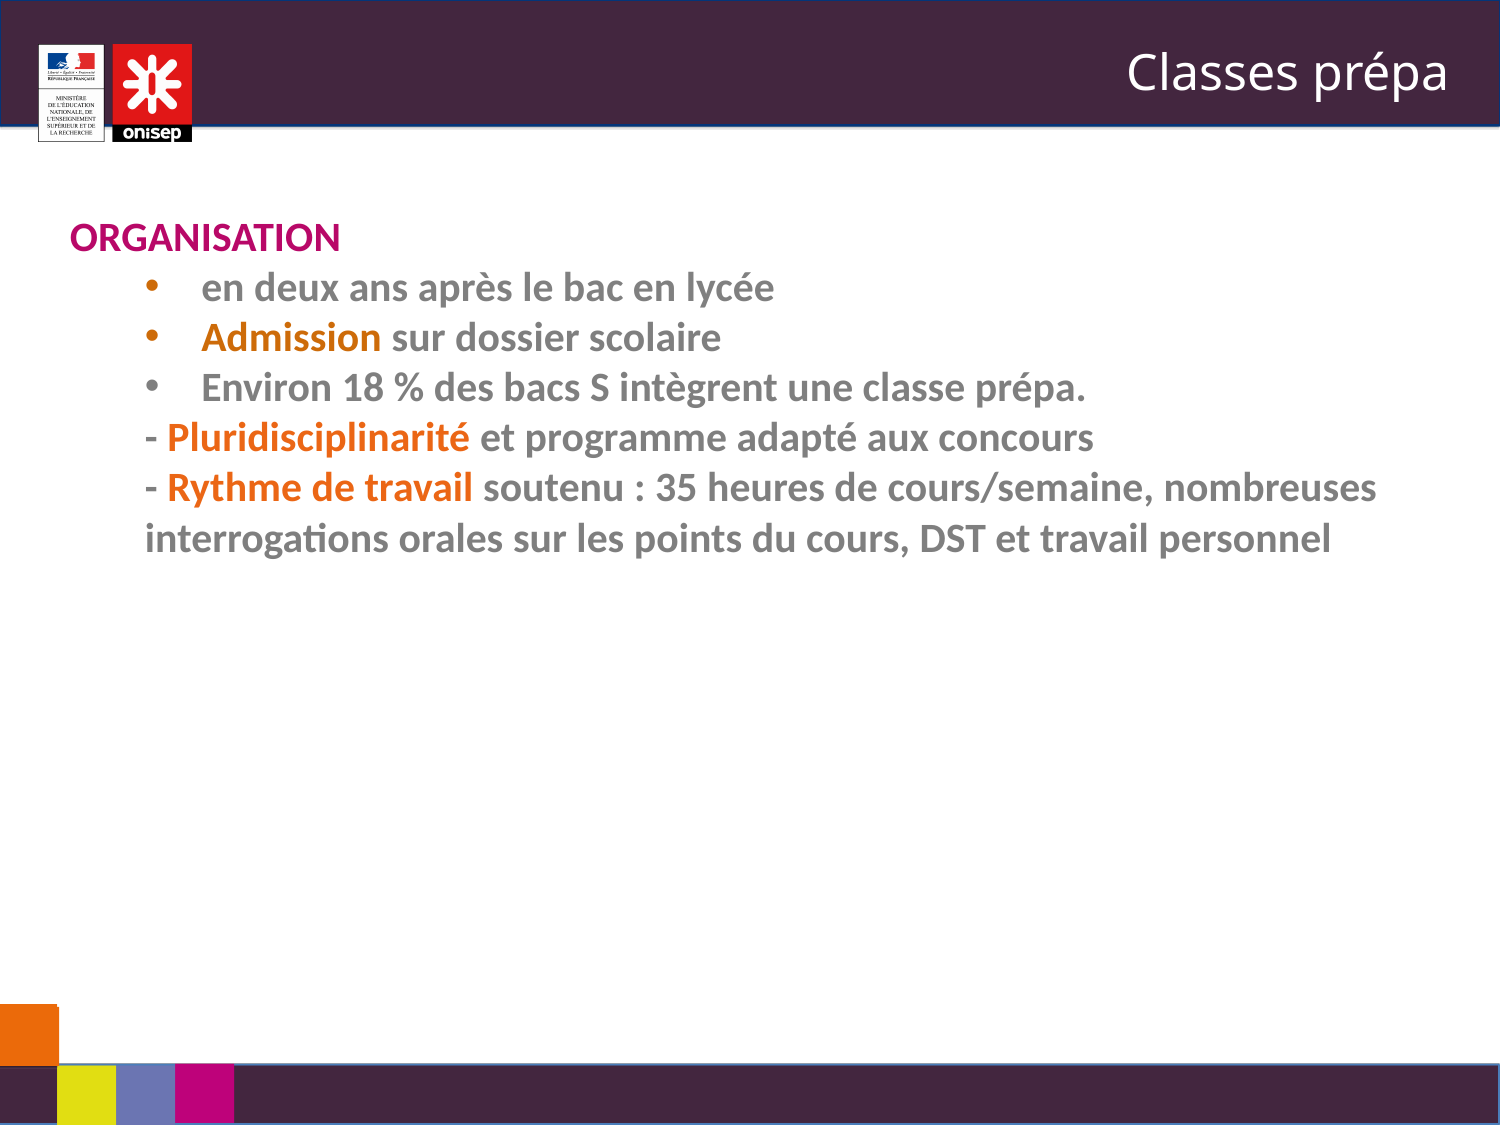

Classes prépa
ORGANISATION
en deux ans après le bac en lycée
Admission sur dossier scolaire
Environ 18 % des bacs S intègrent une classe prépa.
- Pluridisciplinarité et programme adapté aux concours
- Rythme de travail soutenu : 35 heures de cours/semaine, nombreuses interrogations orales sur les points du cours, DST et travail personnel